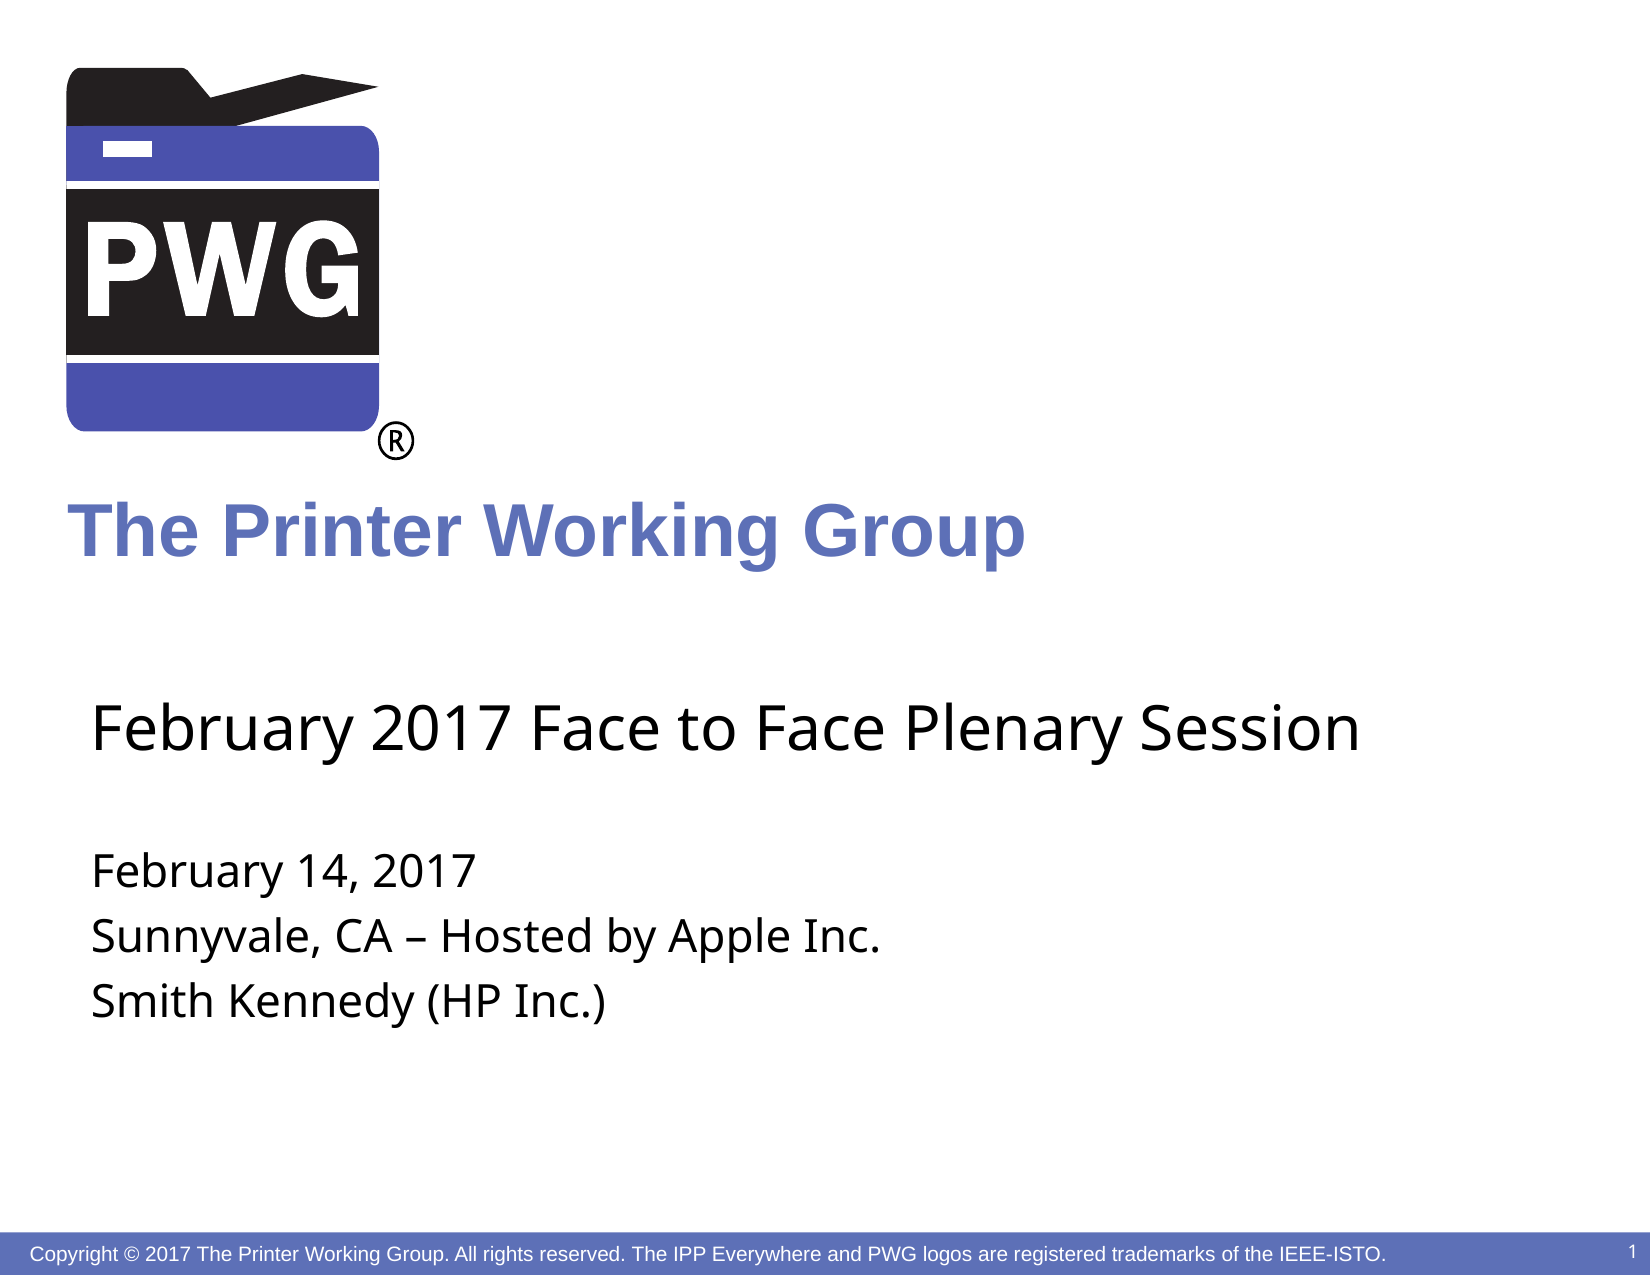

# February 2017 Face to Face Plenary Session
February 14, 2017
Sunnyvale, CA – Hosted by Apple Inc.
Smith Kennedy (HP Inc.)
1